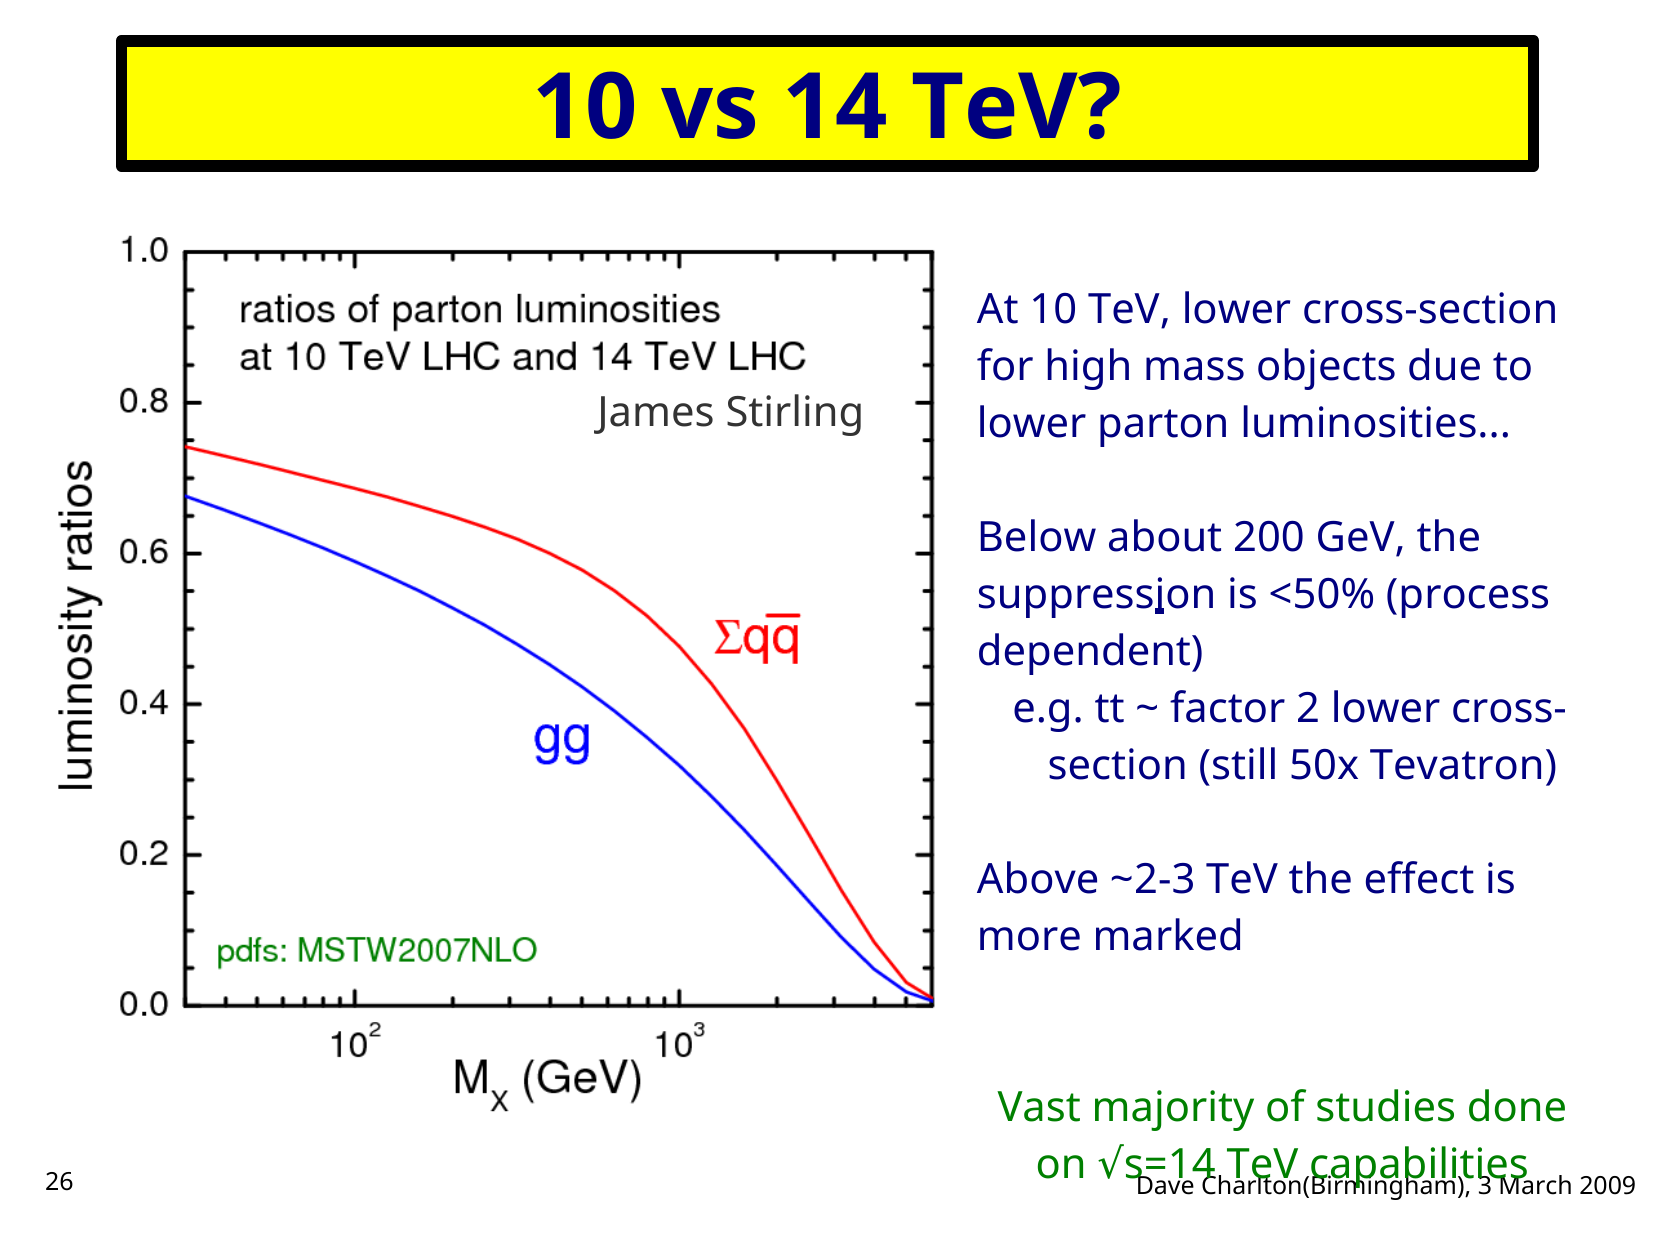

# 10 vs 14 TeV?
At 10 TeV, lower cross-section for high mass objects due to lower parton luminosities...
Below about 200 GeV, the suppression is <50% (process dependent)
e.g. tt ~ factor 2 lower cross-section (still 50x Tevatron)
Above ~2-3 TeV the effect is more marked
Vast majority of studies done on √s=14 TeV capabilities
James Stirling
26